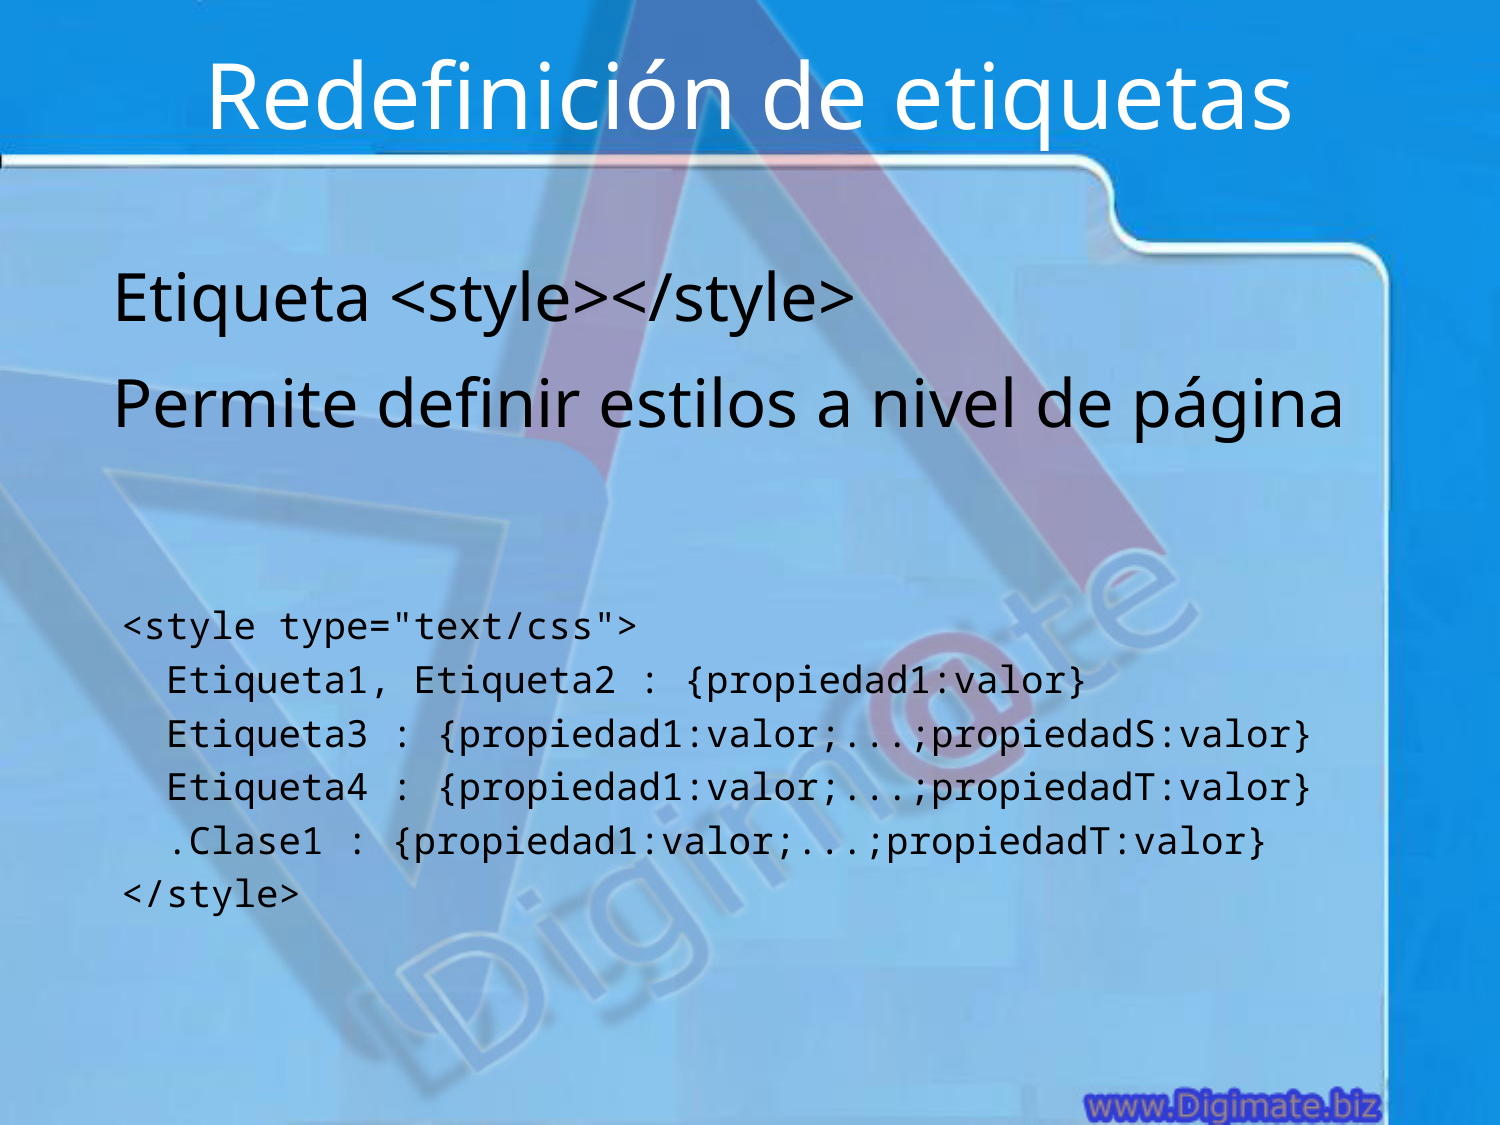

# Redefinición de etiquetas
Etiqueta <style></style>
Permite definir estilos a nivel de página
<style type="text/css">
 Etiqueta1, Etiqueta2 : {propiedad1:valor}
 Etiqueta3 : {propiedad1:valor;...;propiedadS:valor}
 Etiqueta4 : {propiedad1:valor;...;propiedadT:valor}
 .Clase1 : {propiedad1:valor;...;propiedadT:valor}
</style>